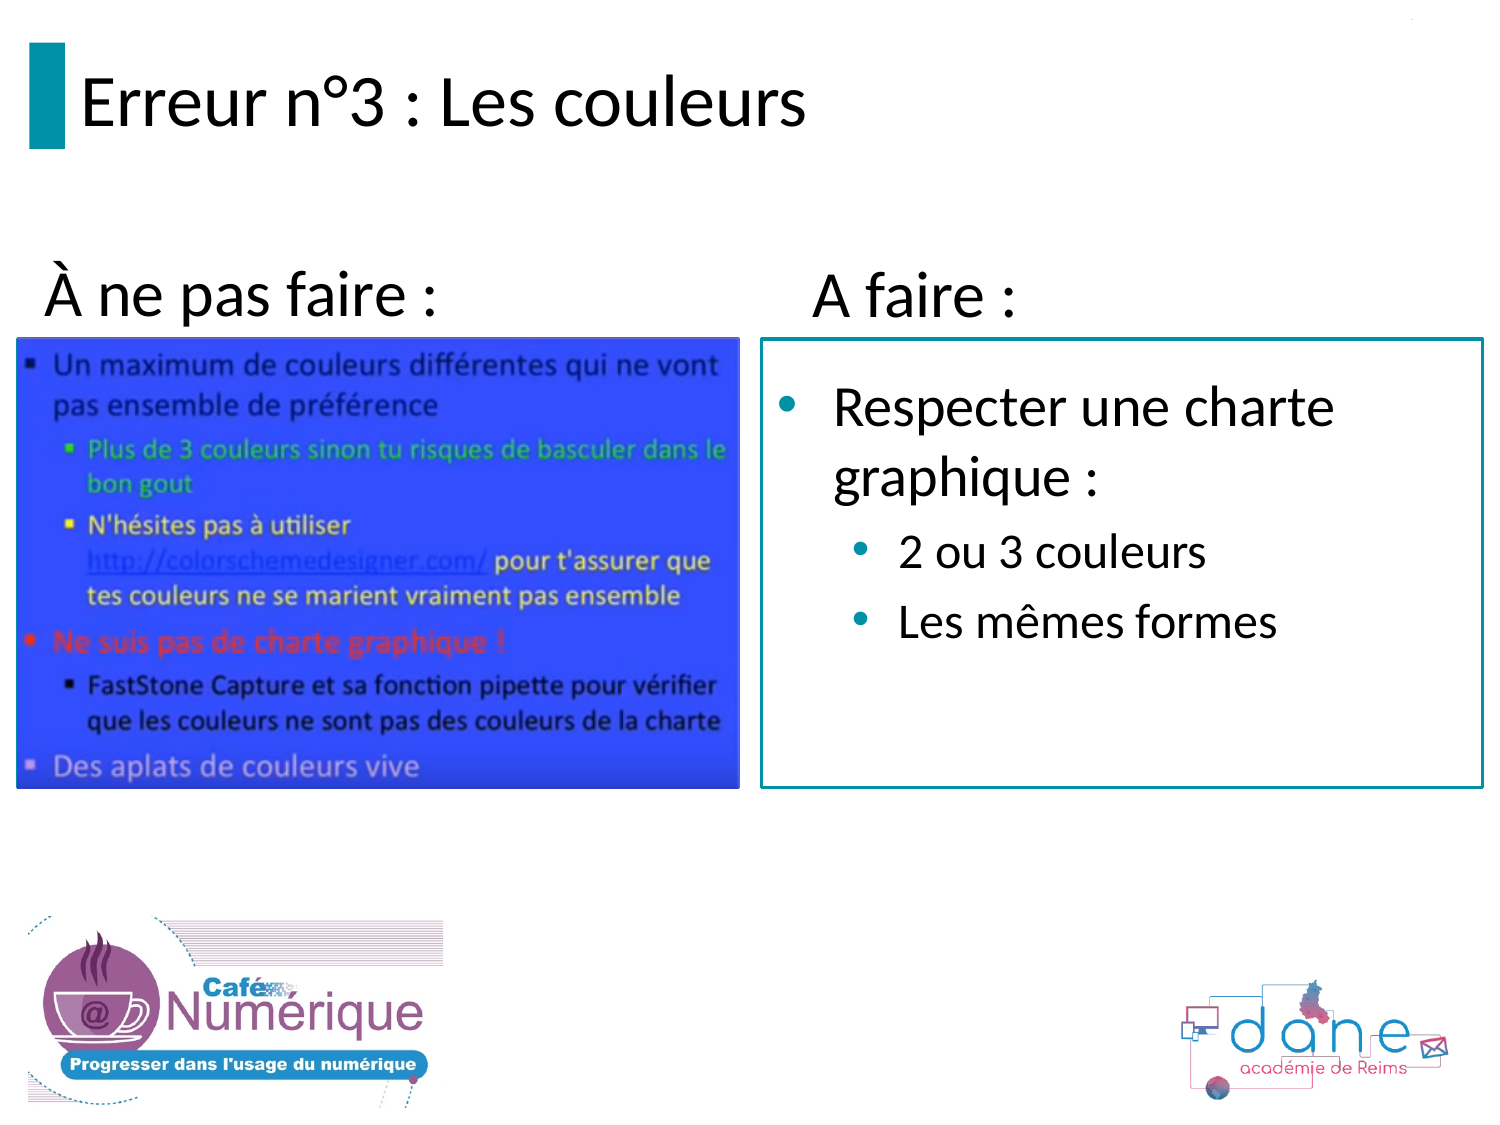

# Erreur n°3 : Les couleurs
À ne pas faire :
A faire :
Respecter une charte graphique :
2 ou 3 couleurs
Les mêmes formes